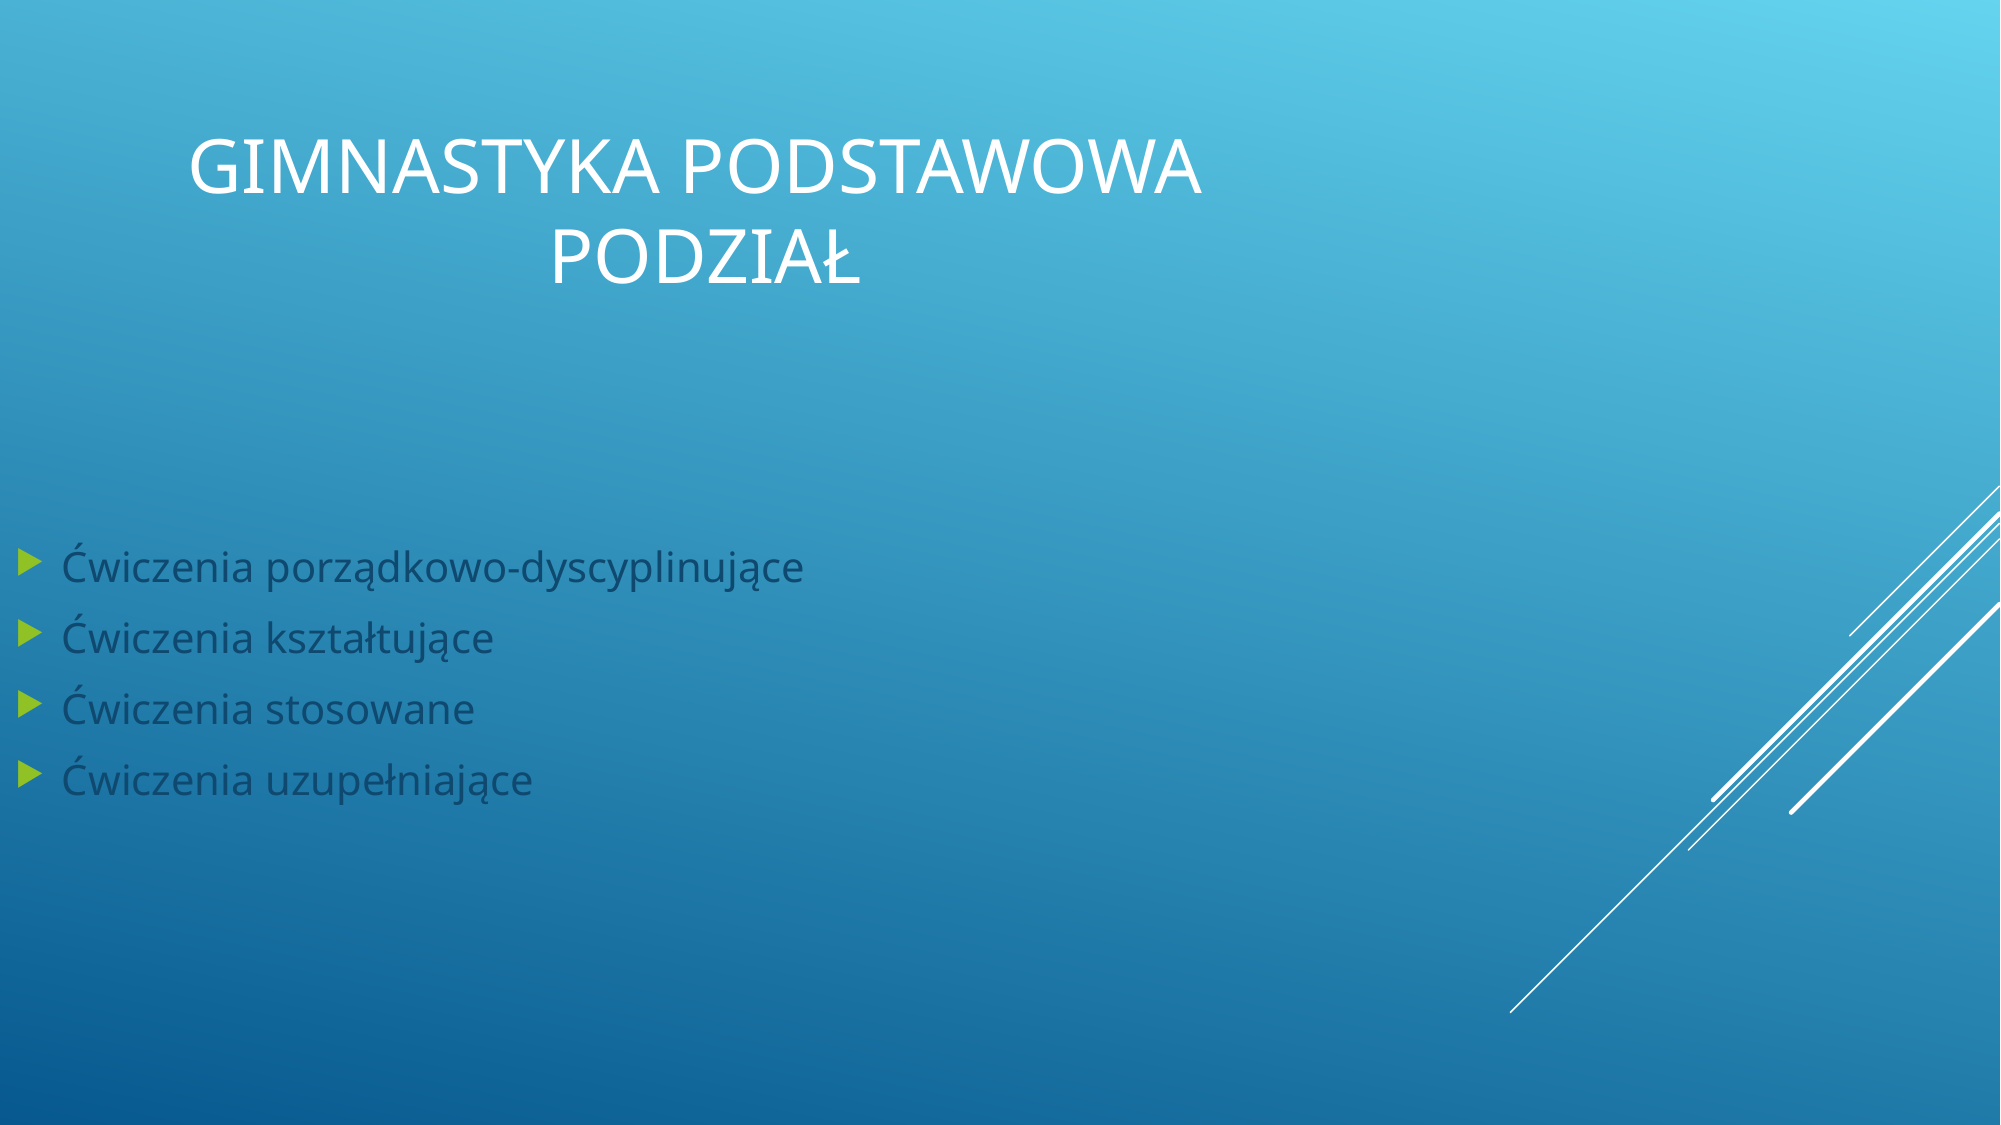

# GIMNASTYKA PODSTAWOWA podział
Ćwiczenia porządkowo-dyscyplinujące
Ćwiczenia kształtujące
Ćwiczenia stosowane
Ćwiczenia uzupełniające